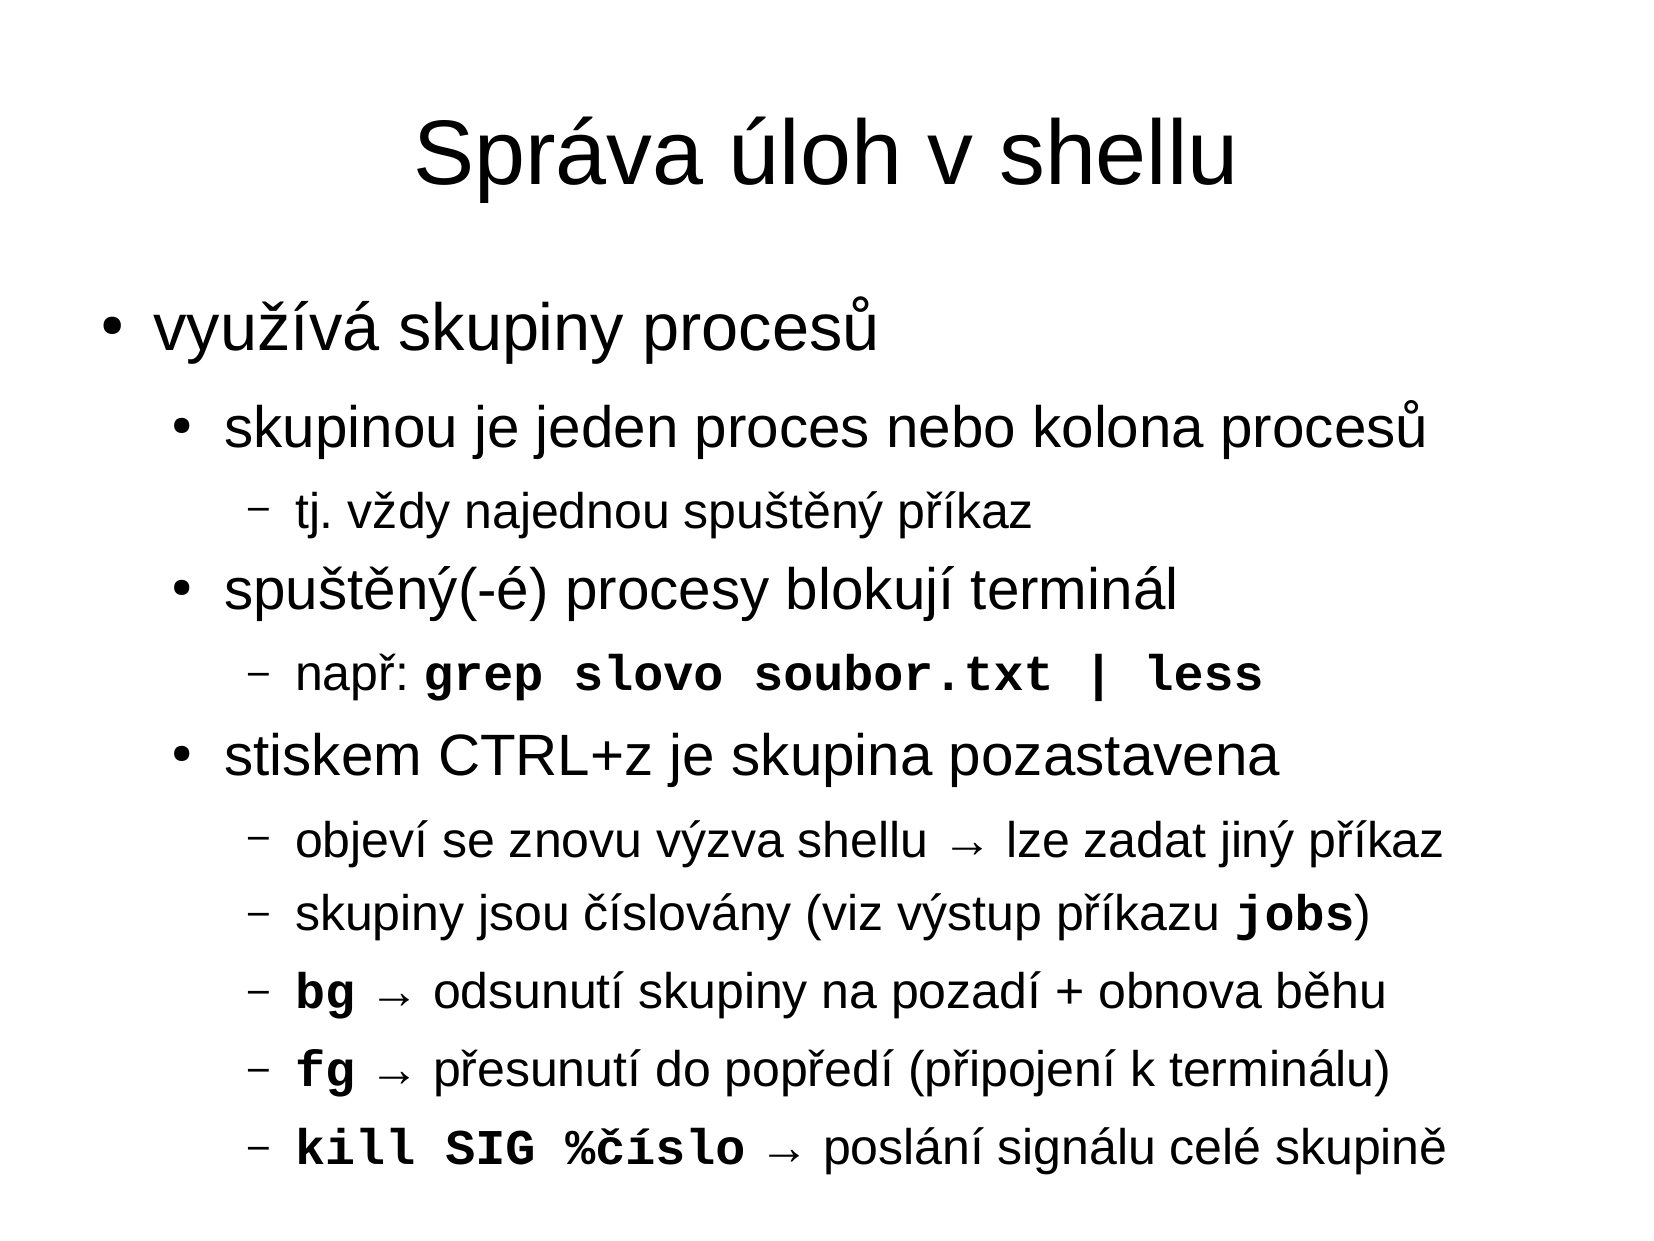

# Správa úloh v shellu
využívá skupiny procesů
skupinou je jeden proces nebo kolona procesů
tj. vždy najednou spuštěný příkaz
spuštěný(-é) procesy blokují terminál
např: grep slovo soubor.txt | less
stiskem CTRL+z je skupina pozastavena
objeví se znovu výzva shellu → lze zadat jiný příkaz
skupiny jsou číslovány (viz výstup příkazu jobs)
bg → odsunutí skupiny na pozadí + obnova běhu
fg → přesunutí do popředí (připojení k terminálu)
kill SIG %číslo → poslání signálu celé skupině